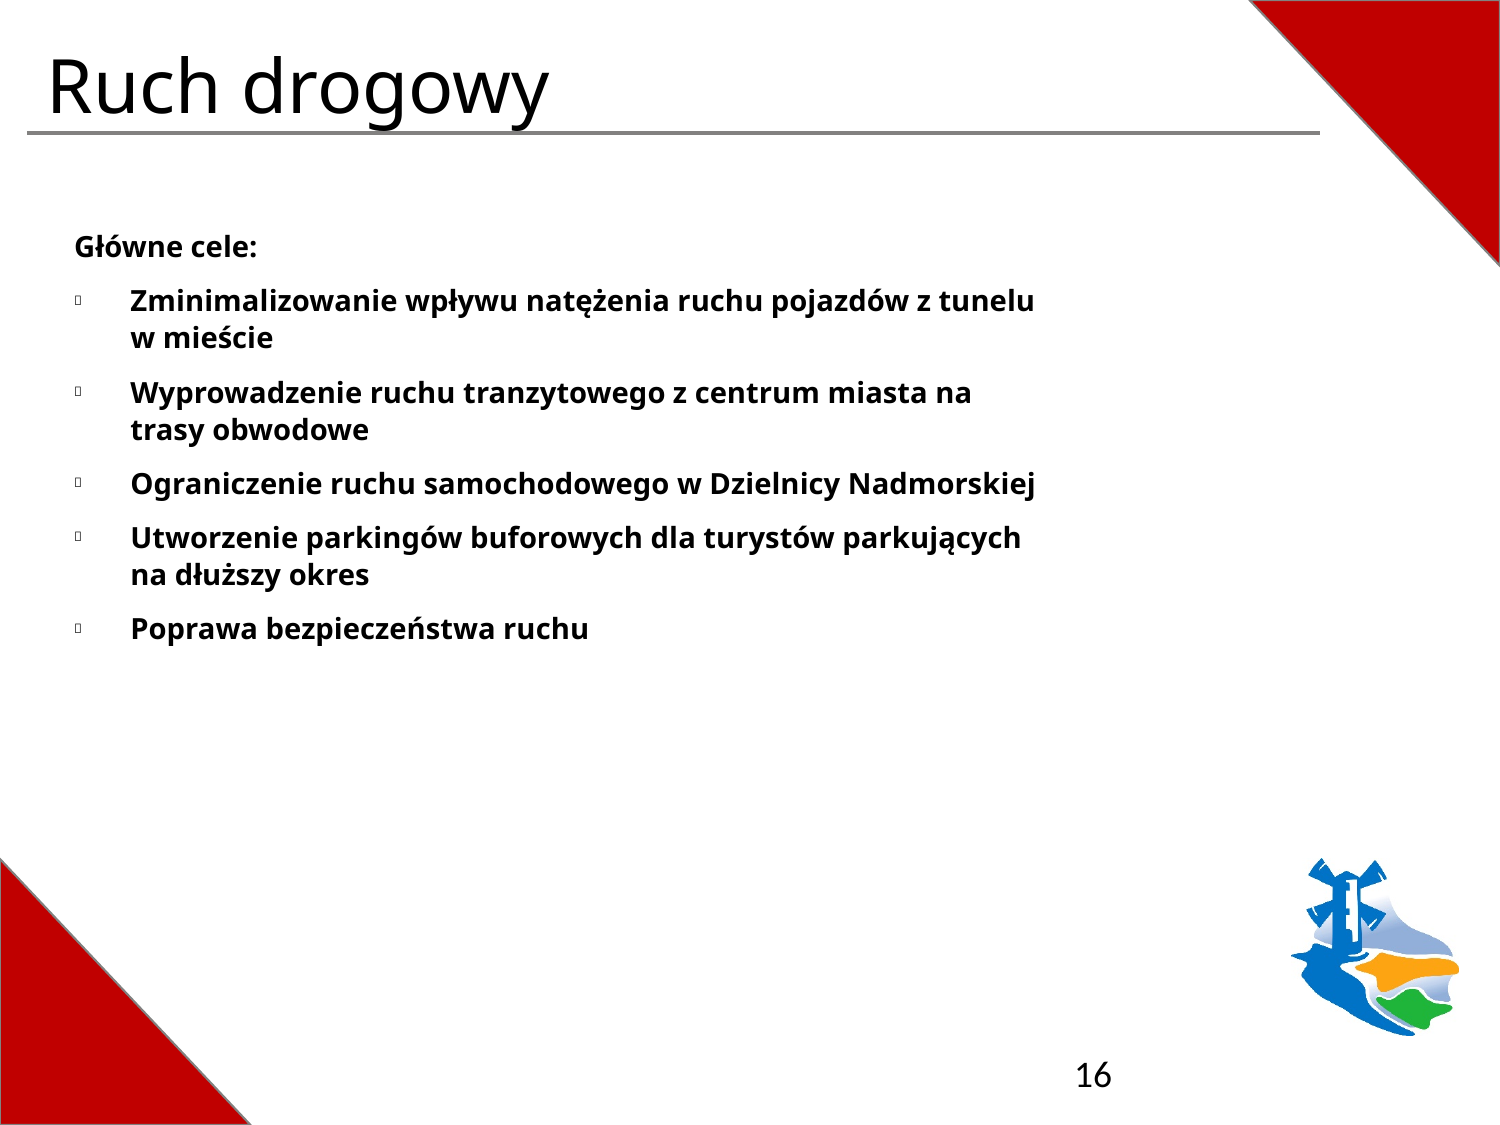

Ruch drogowy
Główne cele:
Zminimalizowanie wpływu natężenia ruchu pojazdów z tunelu w mieście
Wyprowadzenie ruchu tranzytowego z centrum miasta na trasy obwodowe
Ograniczenie ruchu samochodowego w Dzielnicy Nadmorskiej
Utworzenie parkingów buforowych dla turystów parkujących na dłuższy okres
Poprawa bezpieczeństwa ruchu